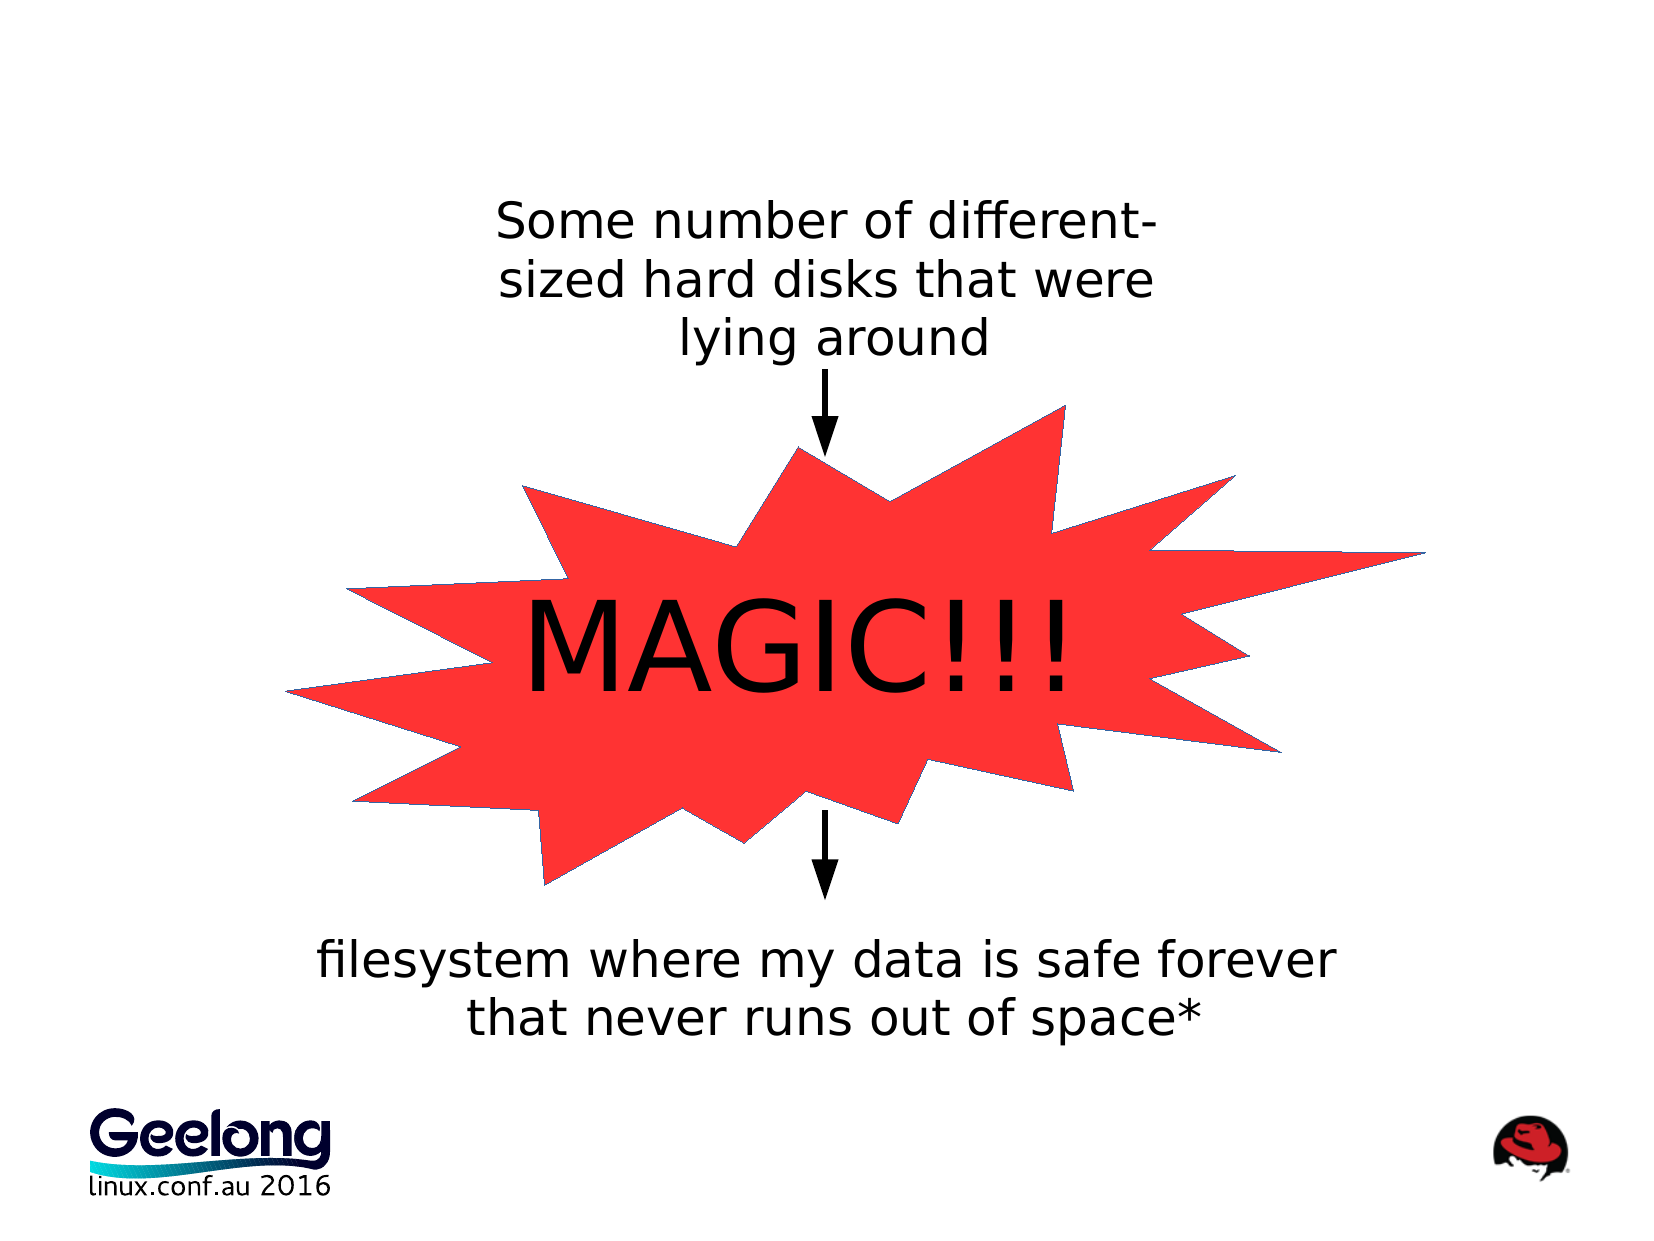

Some number of different-
sized hard disks that were
 lying around
MAGIC!!!
filesystem where my data is safe forever
 that never runs out of space*